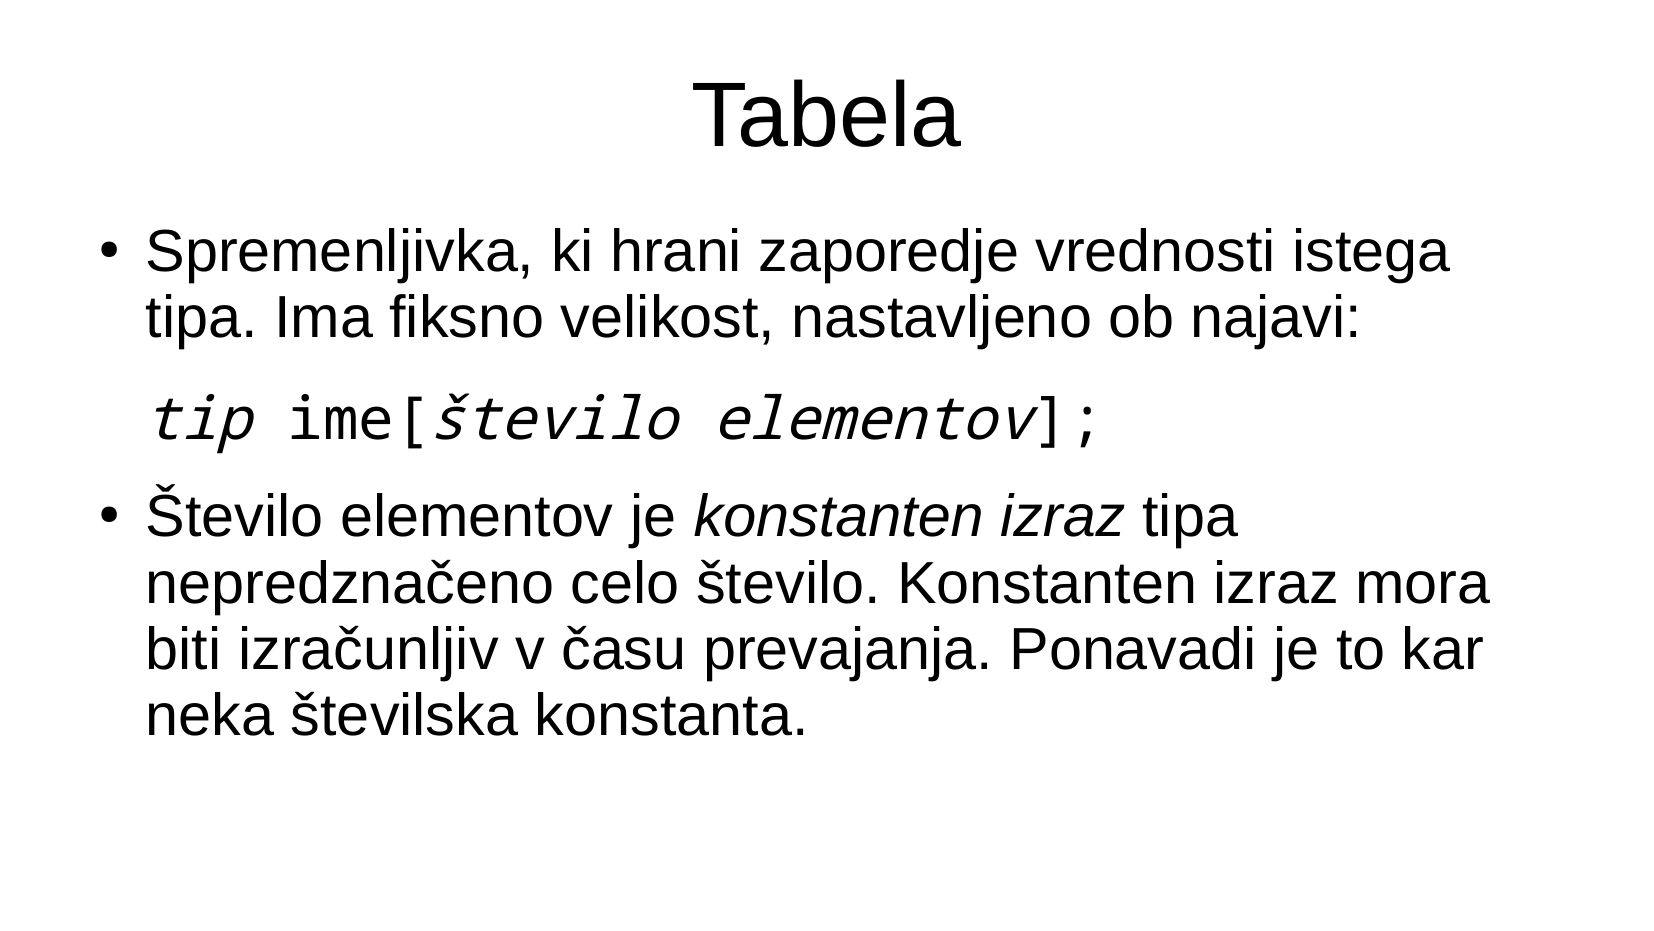

# Tabela
Spremenljivka, ki hrani zaporedje vrednosti istega tipa. Ima fiksno velikost, nastavljeno ob najavi:
tip ime[število elementov];
Število elementov je konstanten izraz tipa nepredznačeno celo število. Konstanten izraz mora biti izračunljiv v času prevajanja. Ponavadi je to kar neka številska konstanta.